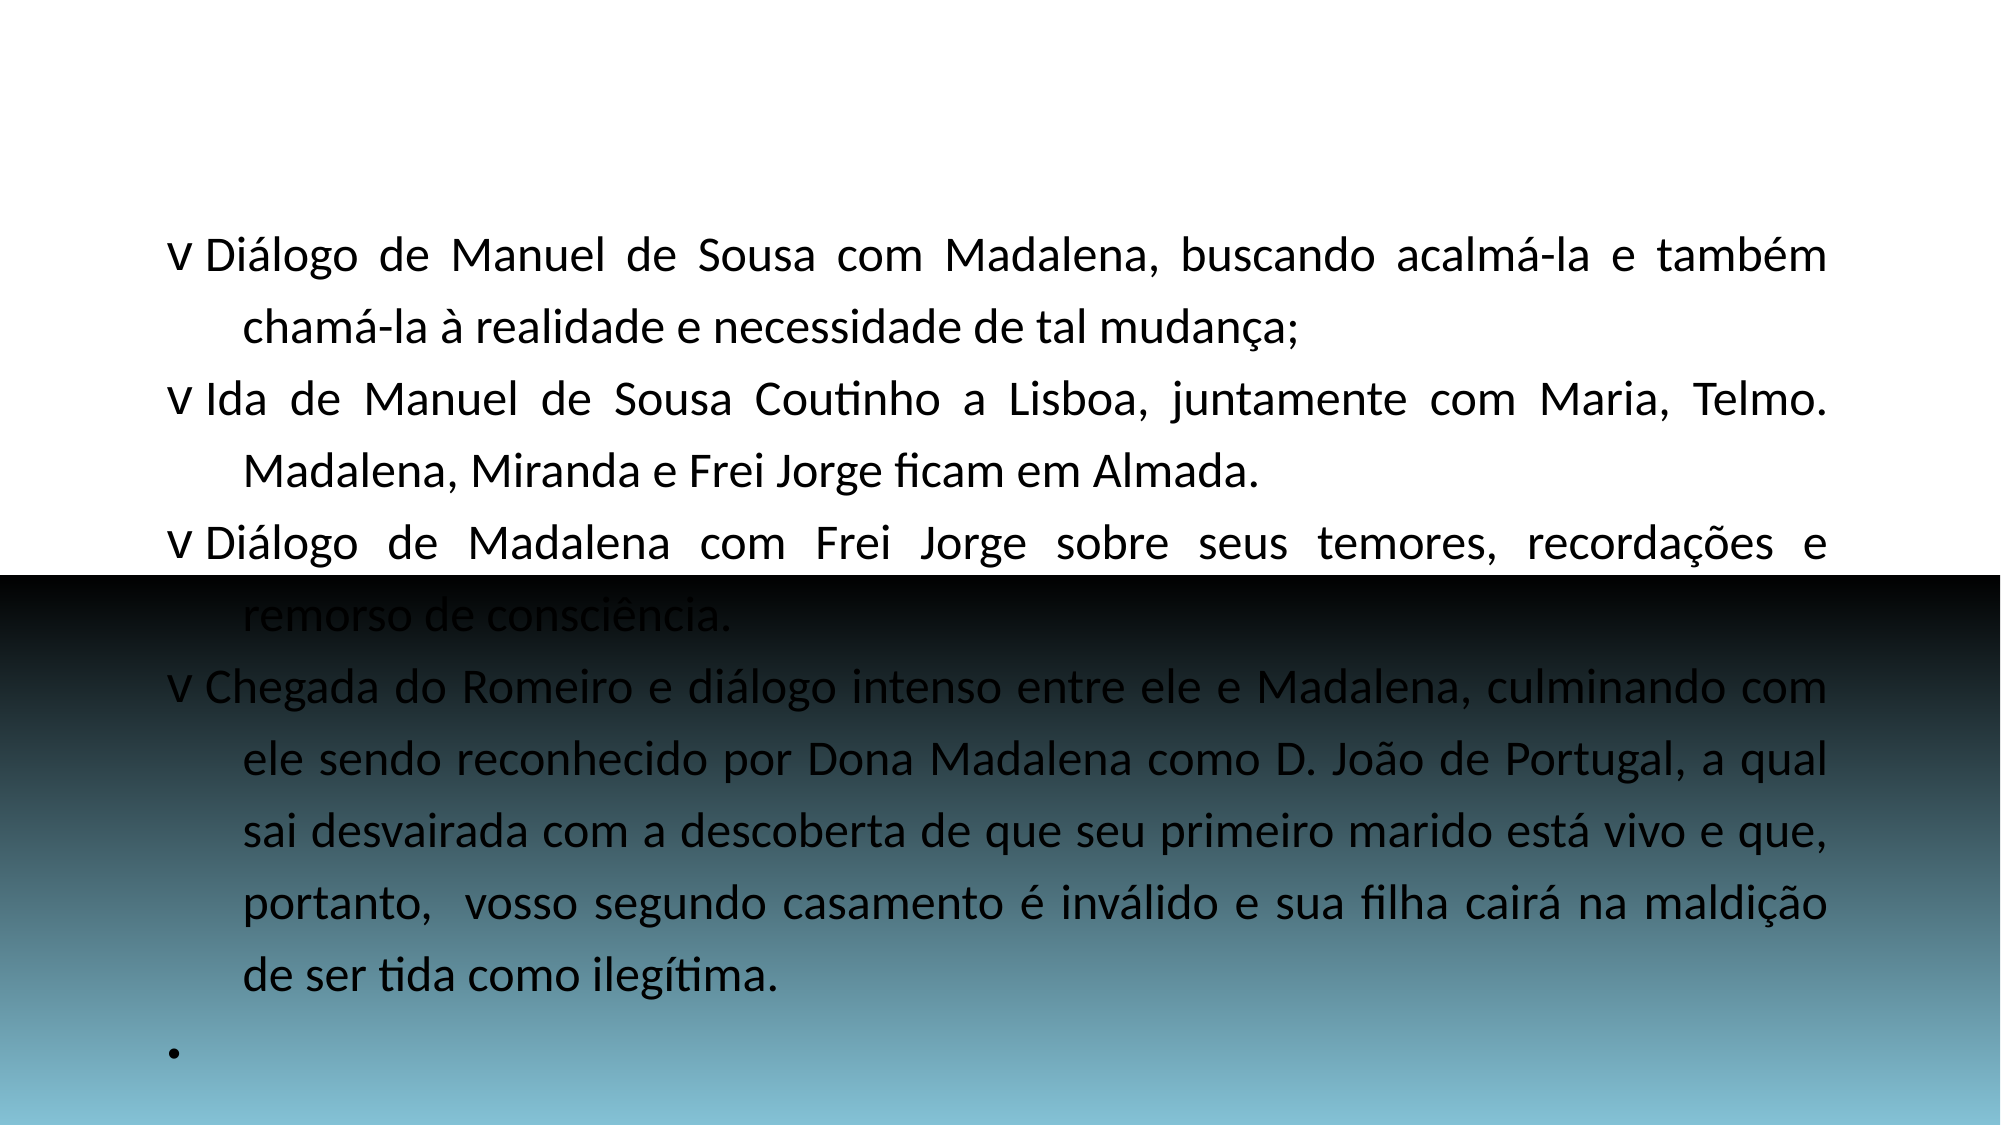

# Diálogo de Manuel de Sousa com Madalena, buscando acalmá-la e também chamá-la à realidade e necessidade de tal mudança;
Ida de Manuel de Sousa Coutinho a Lisboa, juntamente com Maria, Telmo. Madalena, Miranda e Frei Jorge ficam em Almada.
Diálogo de Madalena com Frei Jorge sobre seus temores, recordações e remorso de consciência.
Chegada do Romeiro e diálogo intenso entre ele e Madalena, culminando com ele sendo reconhecido por Dona Madalena como D. João de Portugal, a qual sai desvairada com a descoberta de que seu primeiro marido está vivo e que, portanto, vosso segundo casamento é inválido e sua filha cairá na maldição de ser tida como ilegítima.